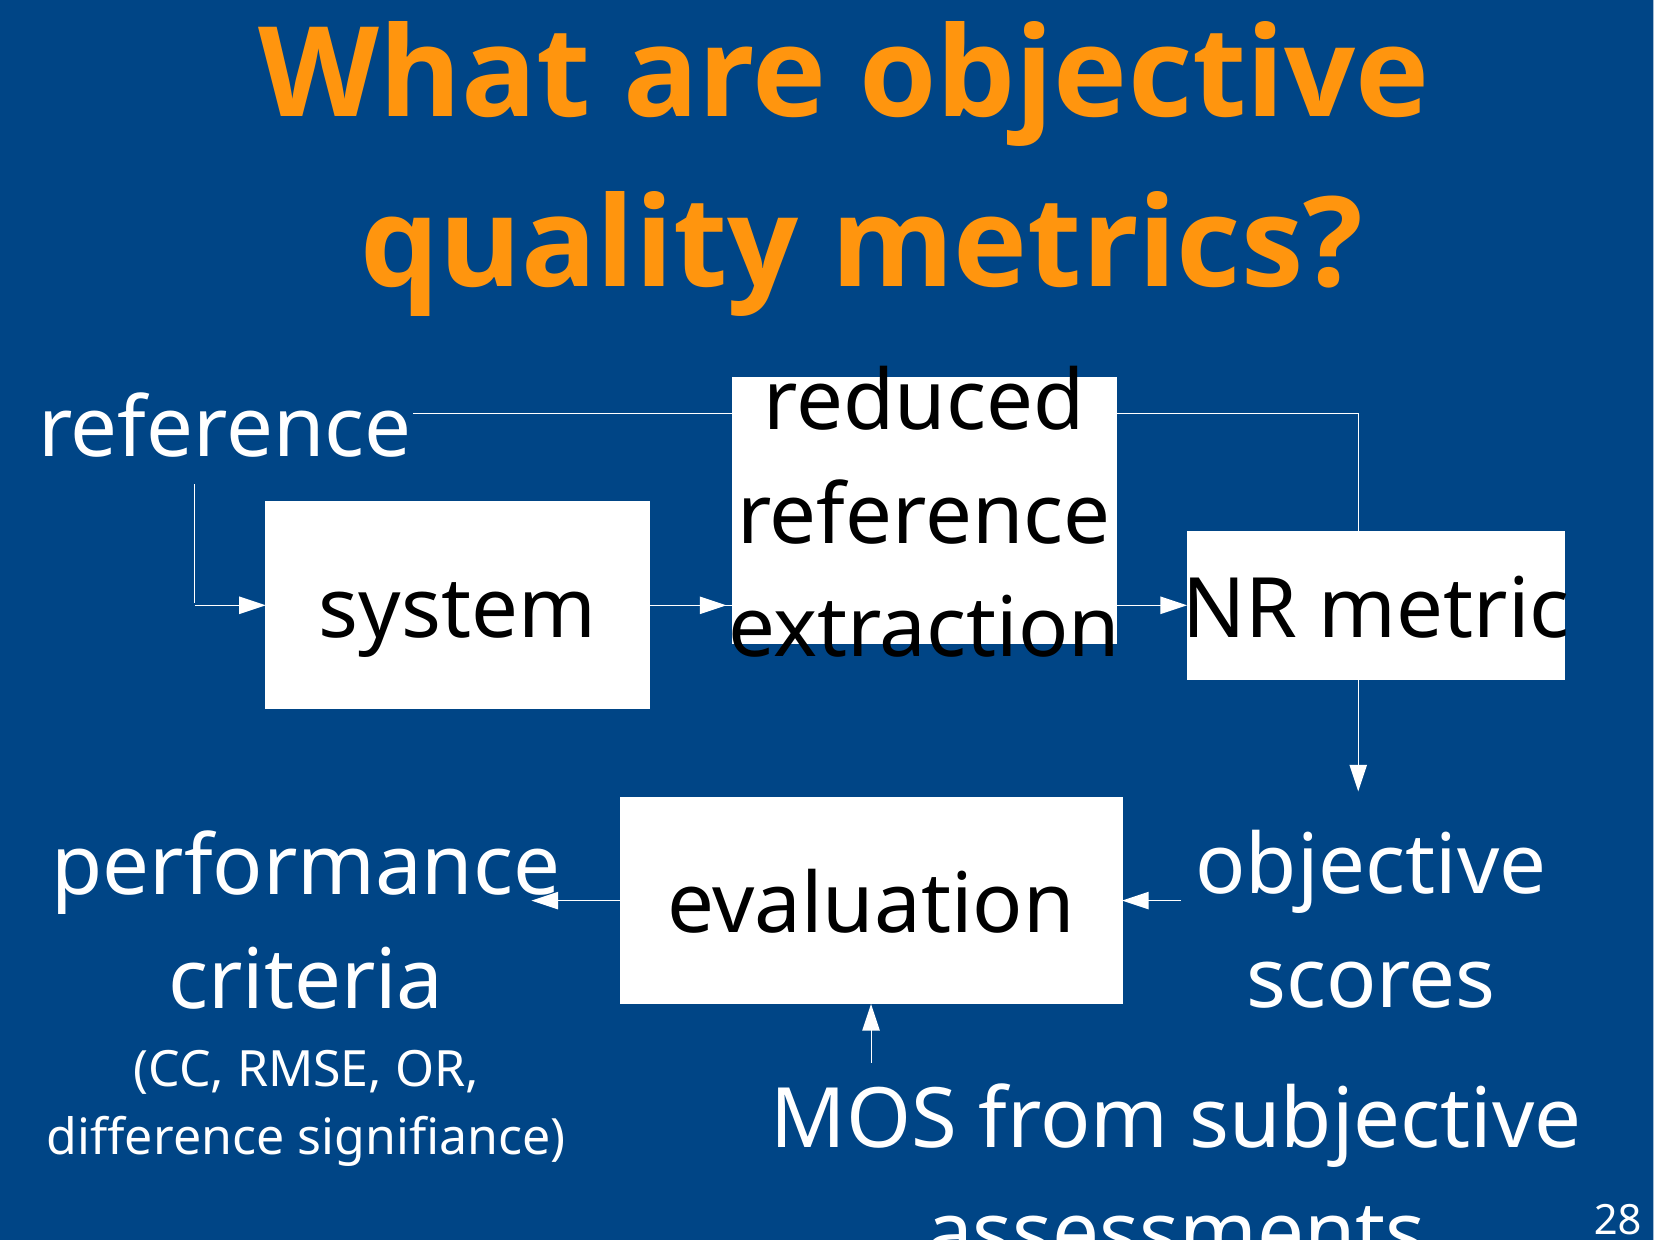

# What are objective quality metrics?
reference
reduced
reference
extraction
distorted
sequence
system
FR metric
RR metric
NR metric
evaluation
objective
scores
performance
criteria
(CC, RMSE, OR,
difference signifiance)
MOS from subjective
assessments
28